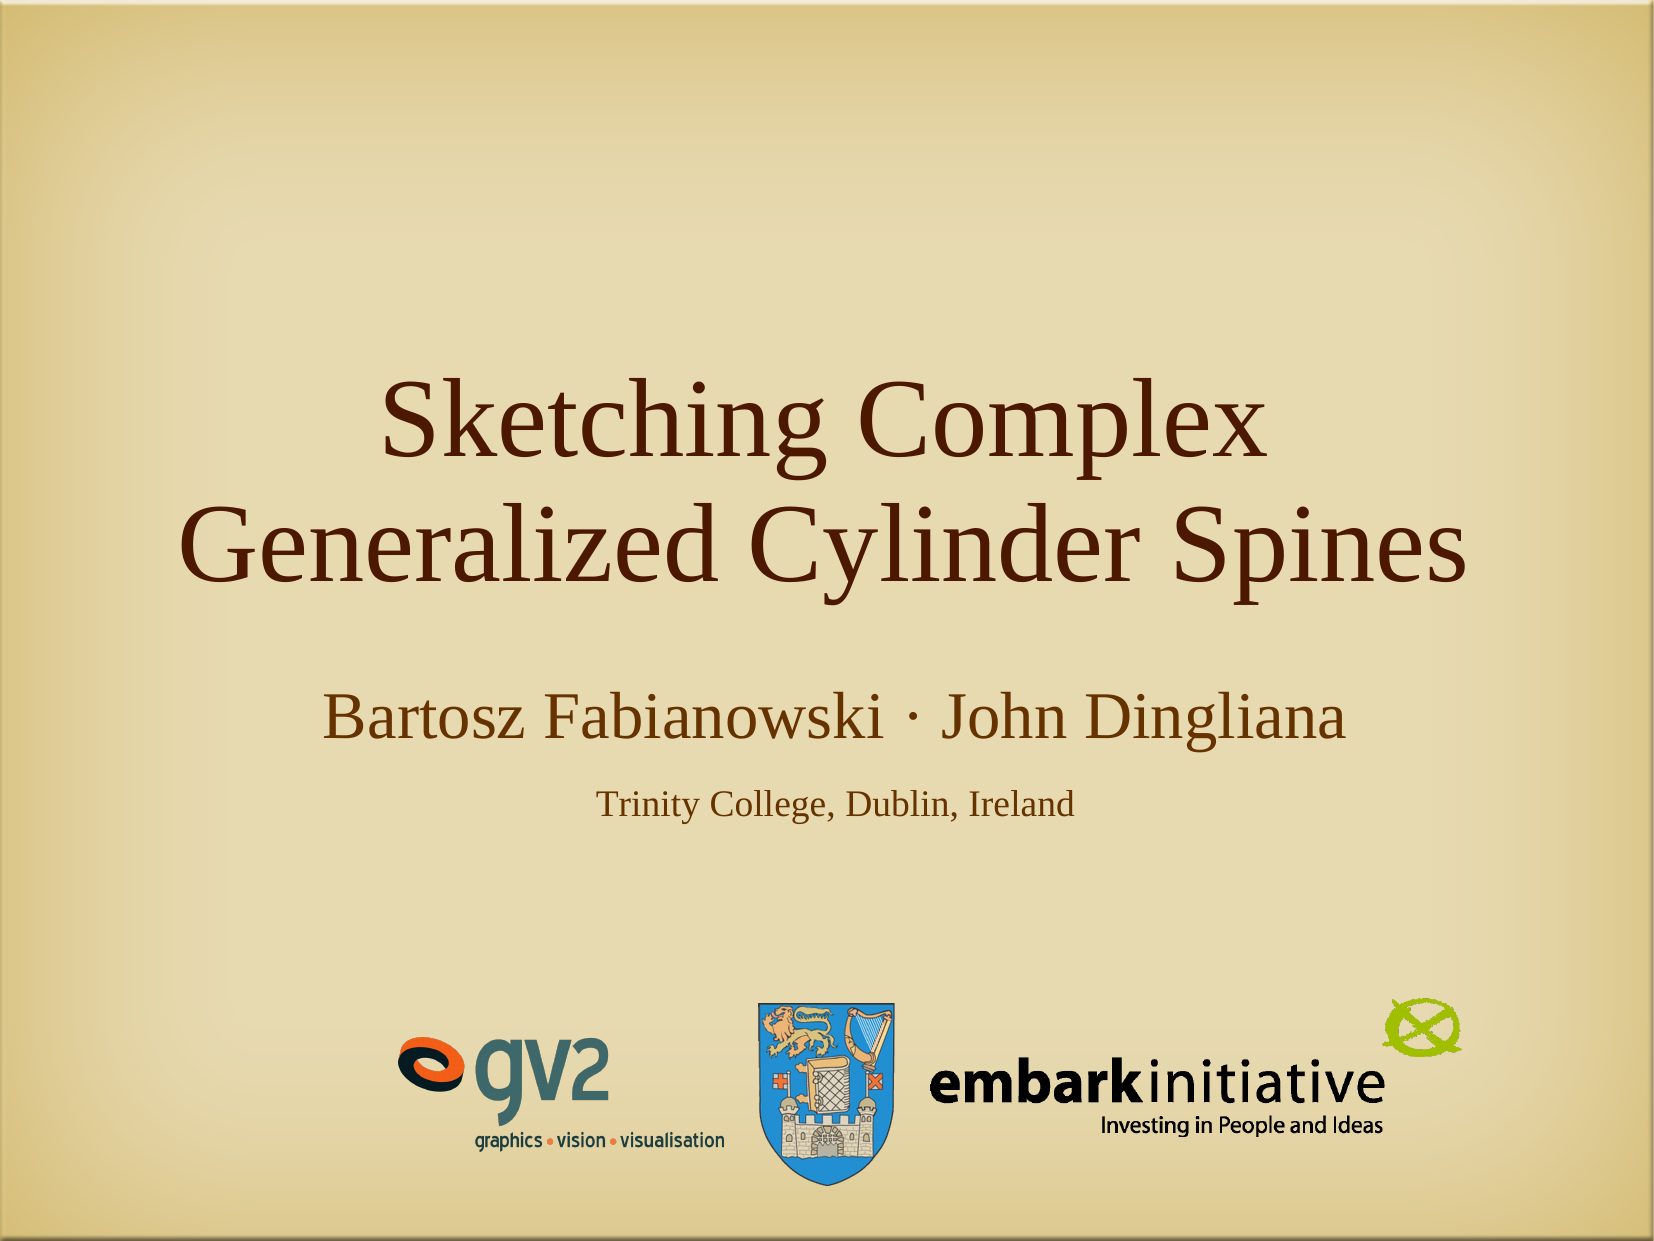

# Sketching Complex Generalized Cylinder Spines
Bartosz Fabianowski · John Dingliana
Trinity College, Dublin, Ireland